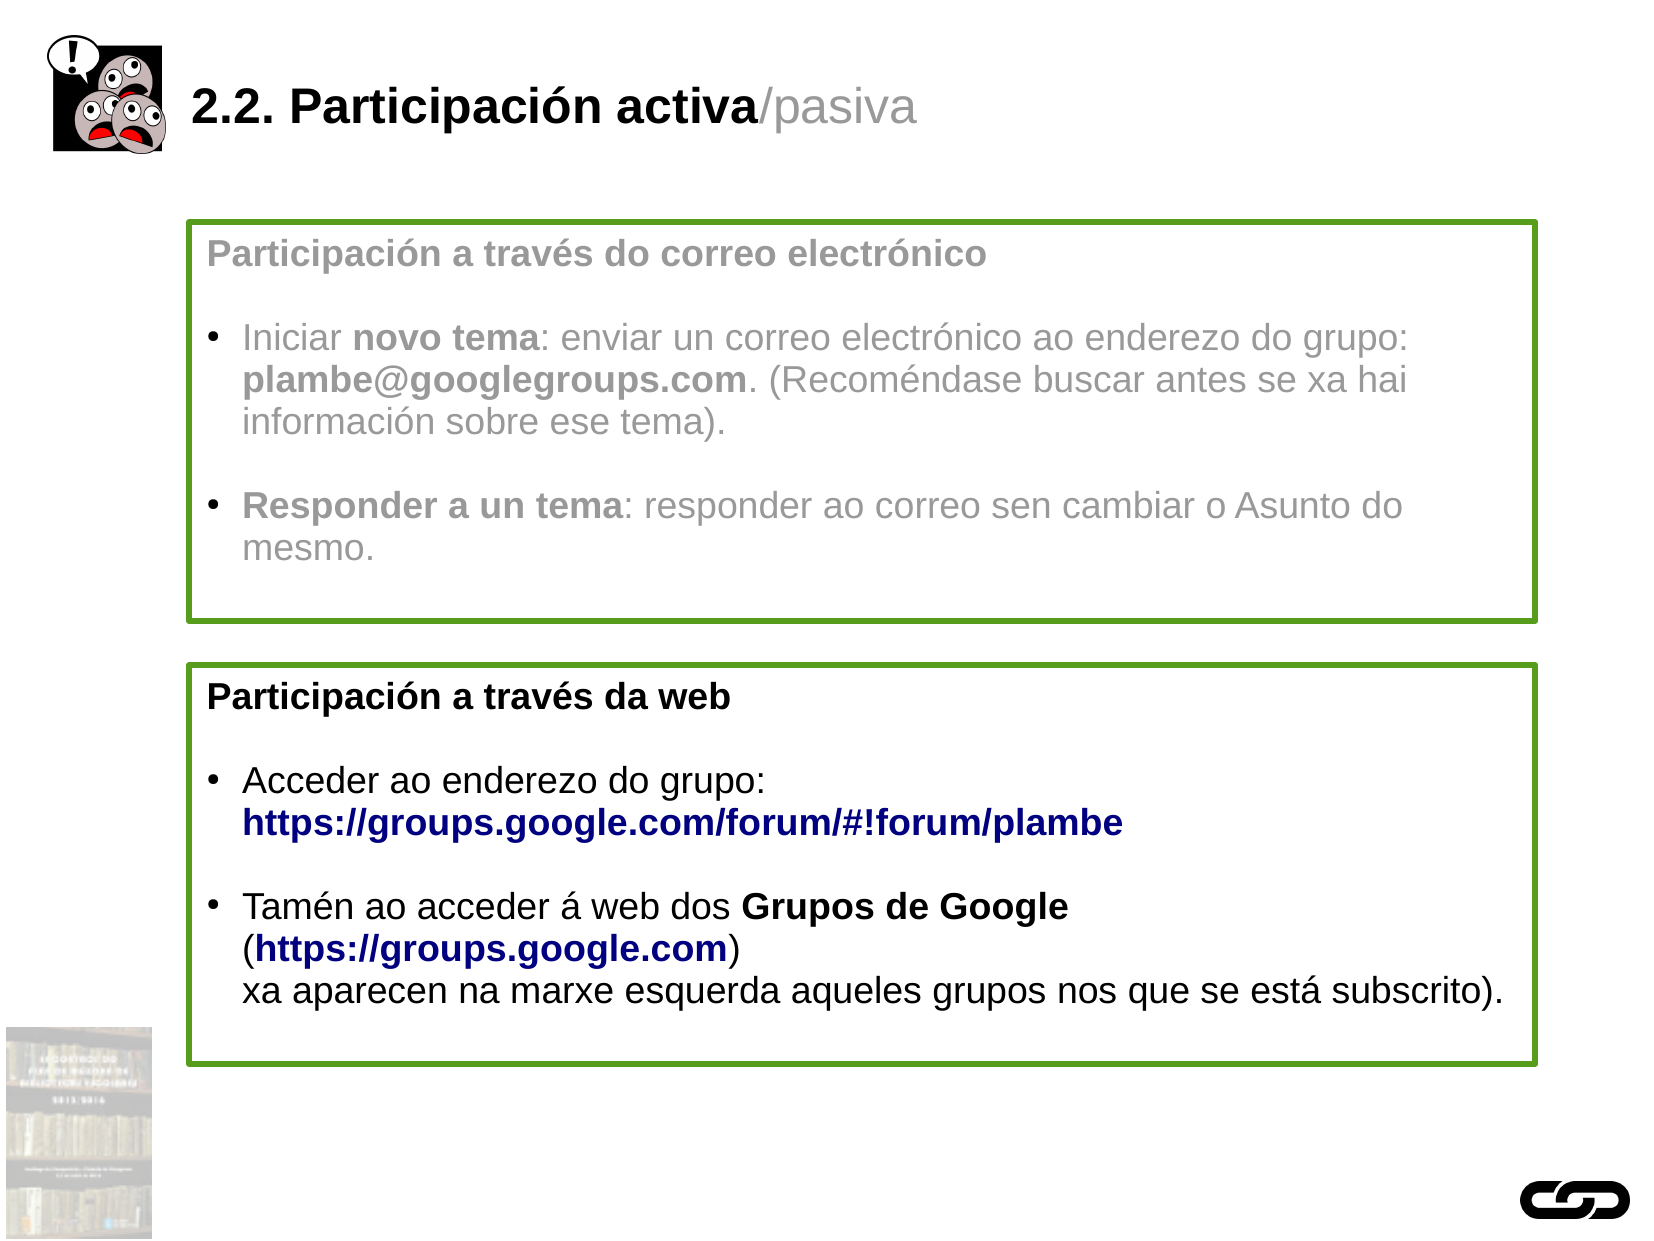

2.2. Participación activa/pasiva
Participación a través do correo electrónico
Iniciar novo tema: enviar un correo electrónico ao enderezo do grupo: plambe@googlegroups.com. (Recoméndase buscar antes se xa hai información sobre ese tema).
Responder a un tema: responder ao correo sen cambiar o Asunto do mesmo.
Participación a través da web
Acceder ao enderezo do grupo:
https://groups.google.com/forum/#!forum/plambe
Tamén ao acceder á web dos Grupos de Google
(https://groups.google.com)
xa aparecen na marxe esquerda aqueles grupos nos que se está subscrito).